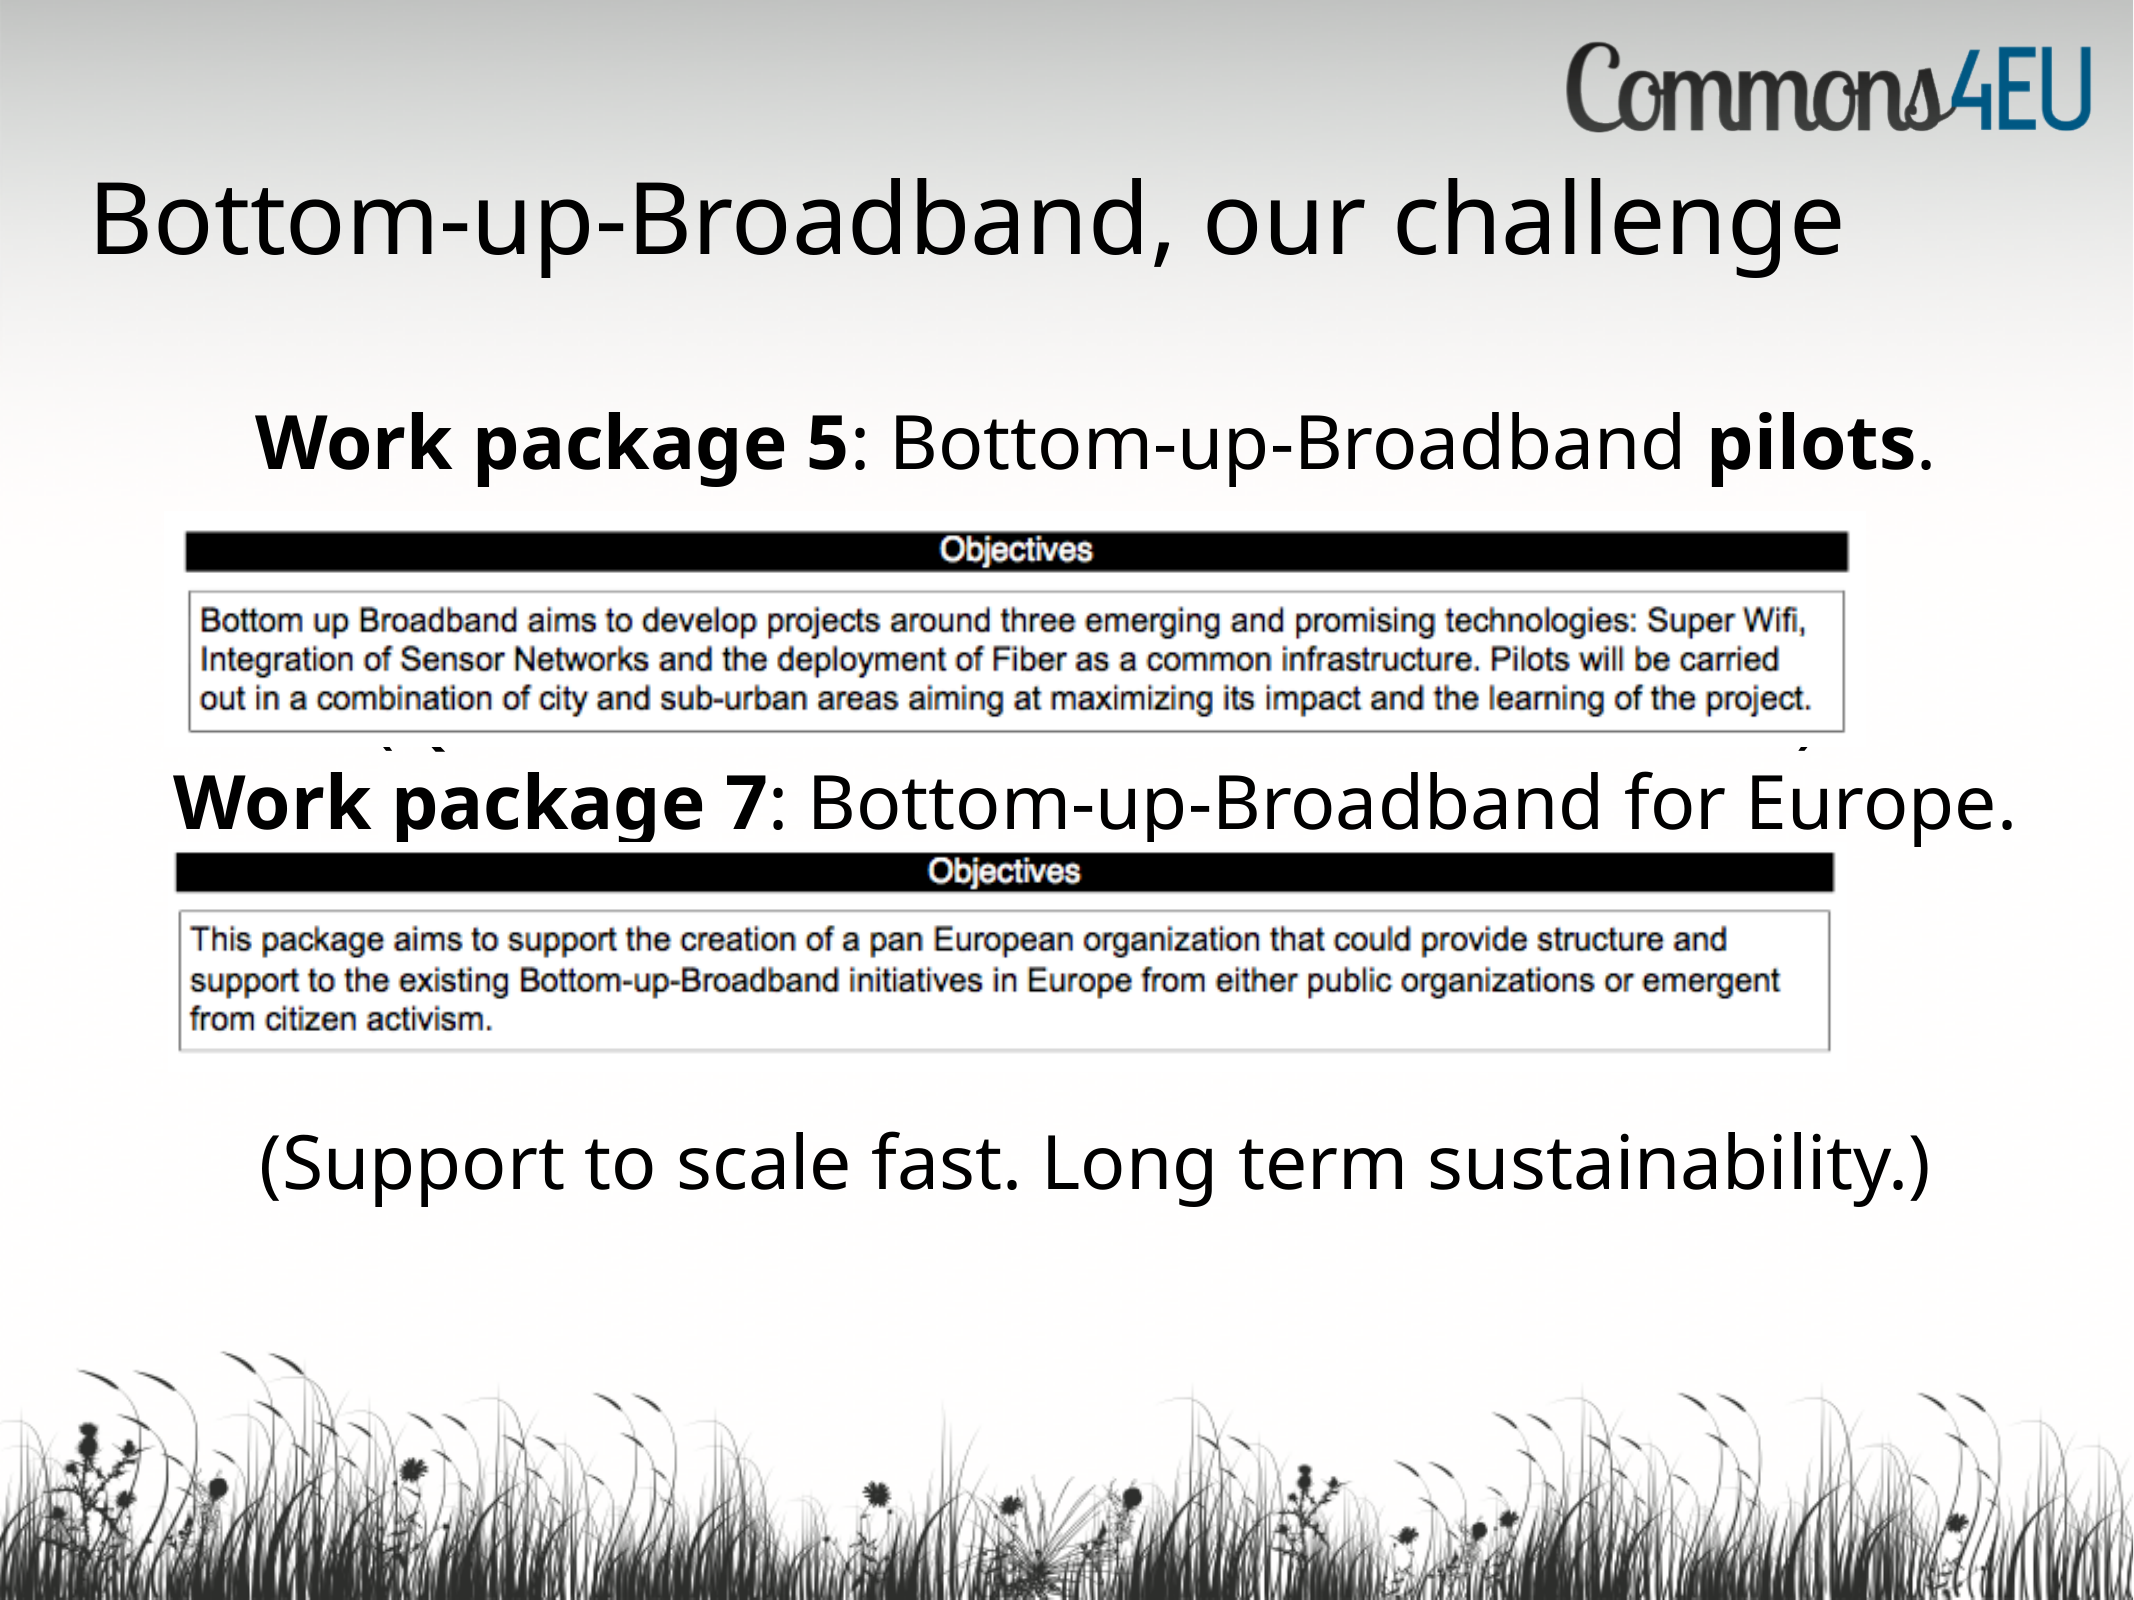

# Bottom-up-Broadband, our challenge
Work package 5: Bottom-up-Broadband pilots.
(Quick start. Small and feasible testbeds.)
Work package 7: Bottom-up-Broadband for Europe.
(Support to scale fast. Long term sustainability.)